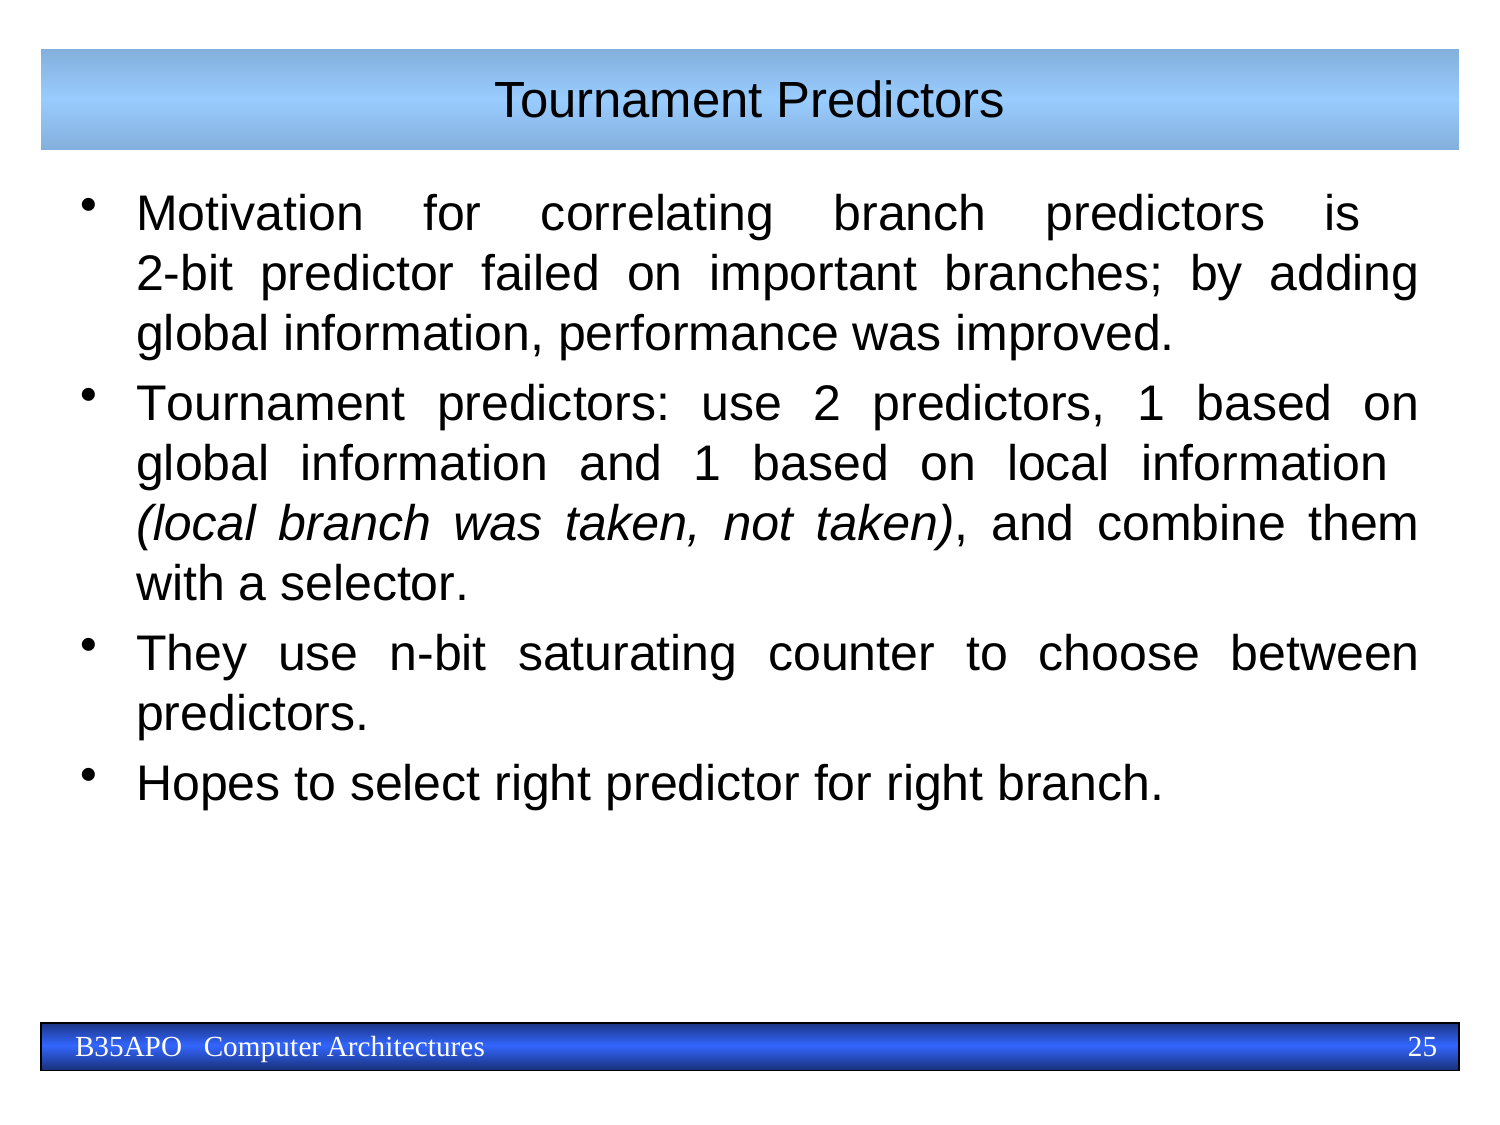

# Tournament Predictors
Motivation for correlating branch predictors is
2-bit predictor failed on important branches; by adding global information, performance was improved.
Tournament predictors: use 2 predictors, 1 based on global information and 1 based on local information
(local branch was taken, not taken), and combine them with a selector.
They use n-bit saturating counter to choose between predictors.
Hopes to select right predictor for right branch.
B35APO Computer Architectures
25